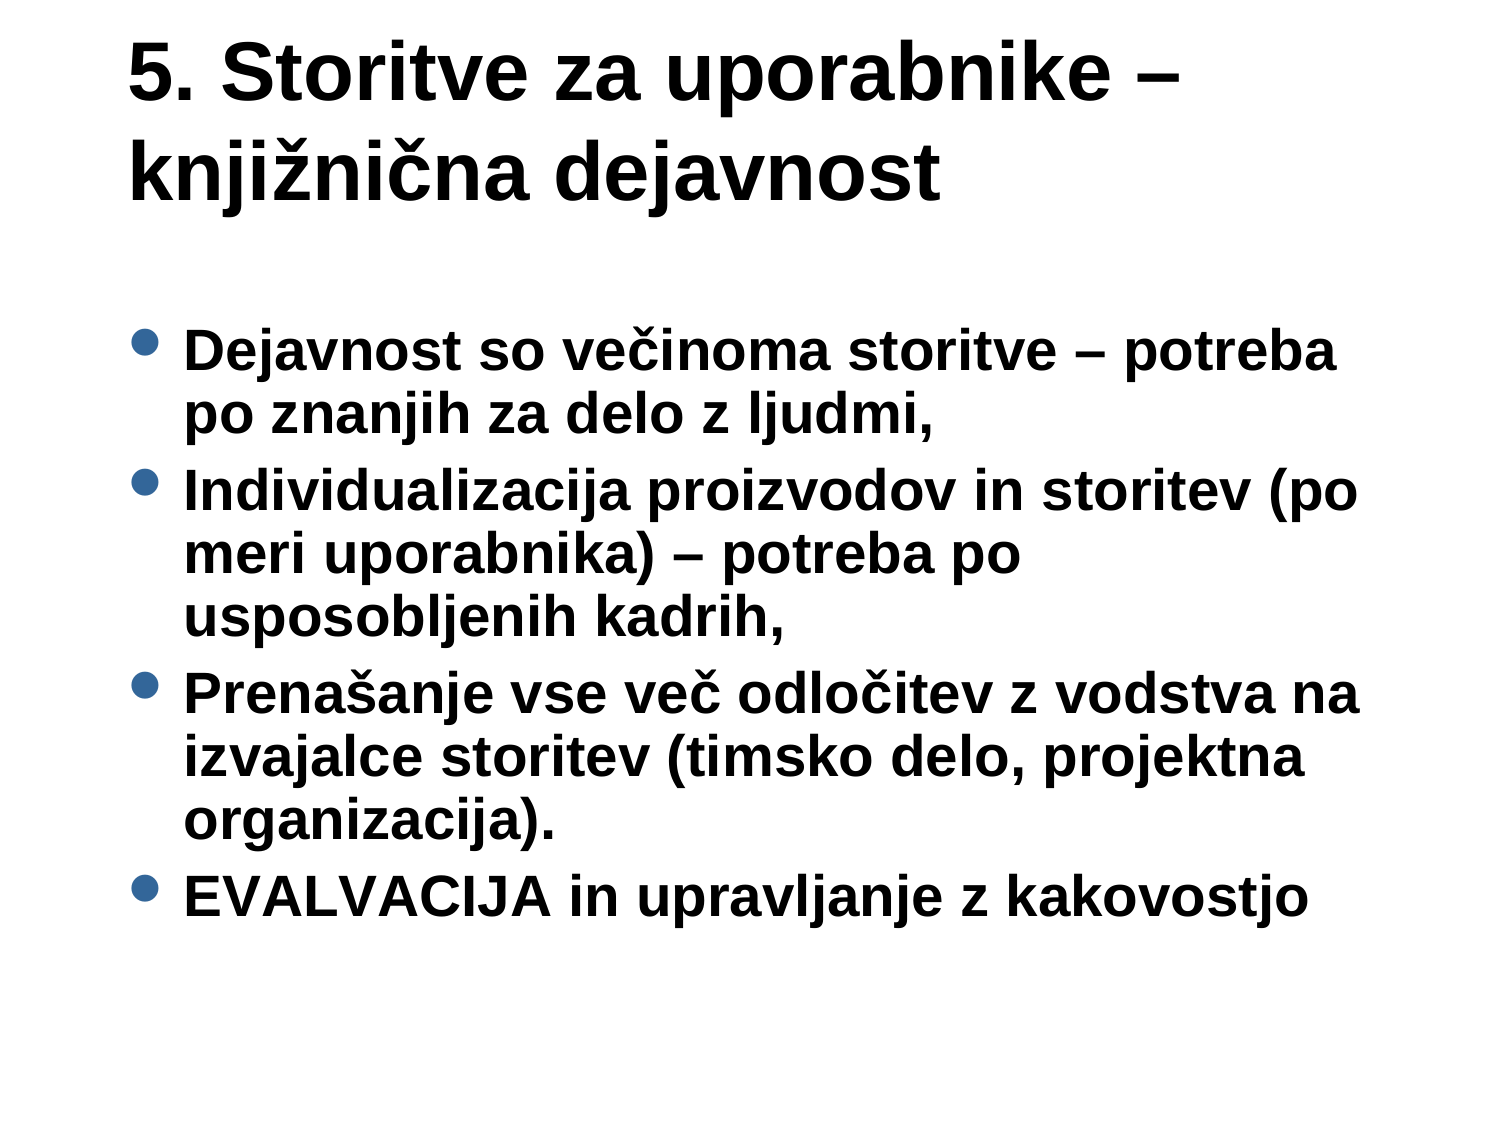

# 5. Storitve za uporabnike – knjižnična dejavnost
Dejavnost so večinoma storitve – potreba po znanjih za delo z ljudmi,
Individualizacija proizvodov in storitev (po meri uporabnika) – potreba po usposobljenih kadrih,
Prenašanje vse več odločitev z vodstva na izvajalce storitev (timsko delo, projektna organizacija).
EVALVACIJA in upravljanje z kakovostjo